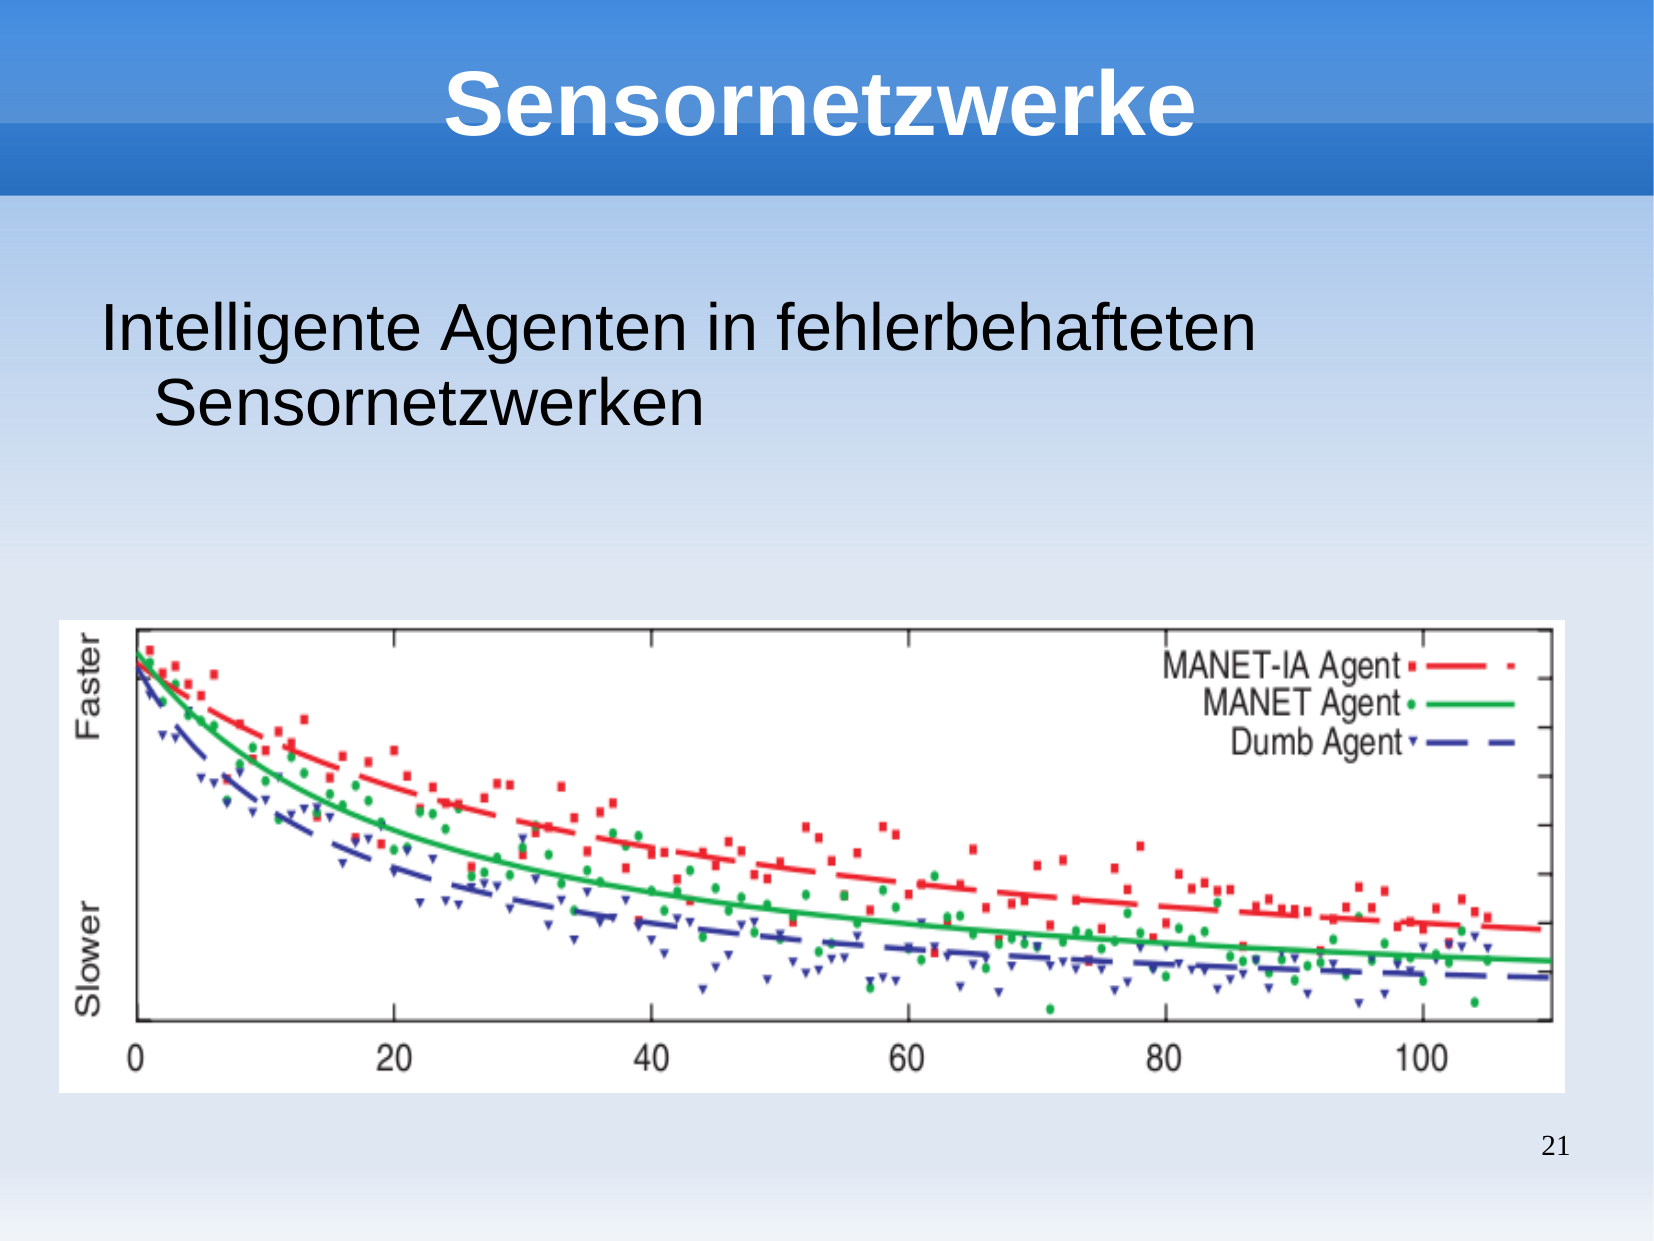

# Sensornetzwerke
Intelligente Agenten in fehlerbehafteten Sensornetzwerken
21